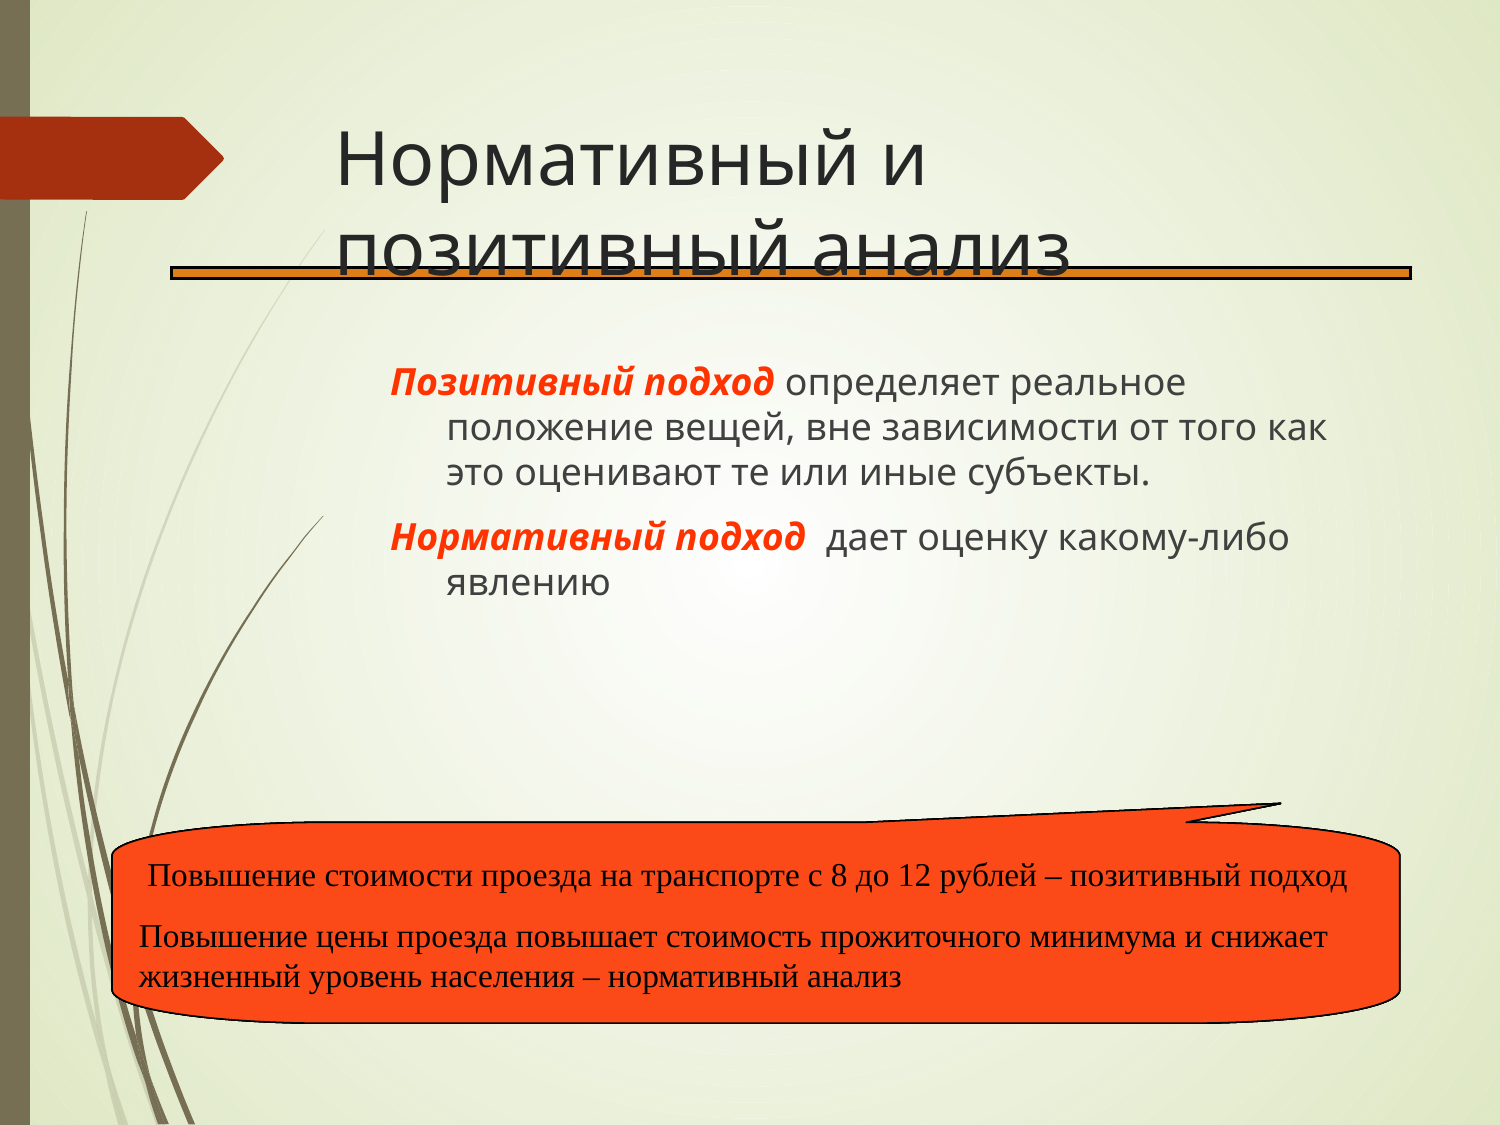

# Нормативный и позитивный анализ
Позитивный подход определяет реальное положение вещей, вне зависимости от того как это оценивают те или иные субъекты.
Нормативный подход дает оценку какому-либо явлению
 Повышение стоимости проезда на транспорте с 8 до 12 рублей – позитивный подход
Повышение цены проезда повышает стоимость прожиточного минимума и снижает жизненный уровень населения – нормативный анализ
 Повышение стоимости проезда на транспорте с 8 до 12 рублей – позитивный подход
Повышение цены проезда повышает стоимость прожиточного минимума и снижает жизненный уровень населения – нормативный анализ
 Повышение стоимости проезда на транспорте с 8 до 12 рублей – позитивный подход
Повышение цены проезда повышает стоимость прожиточного минимума и снижает жизненный уровень населения – нормативный анализ
 Повышение стоимости проезда на транспорте с 8 до 12 рублей – позитивный подход
Повышение цены проезда повышает стоимость прожиточного минимума и снижает жизненный уровень населения – нормативный анализ